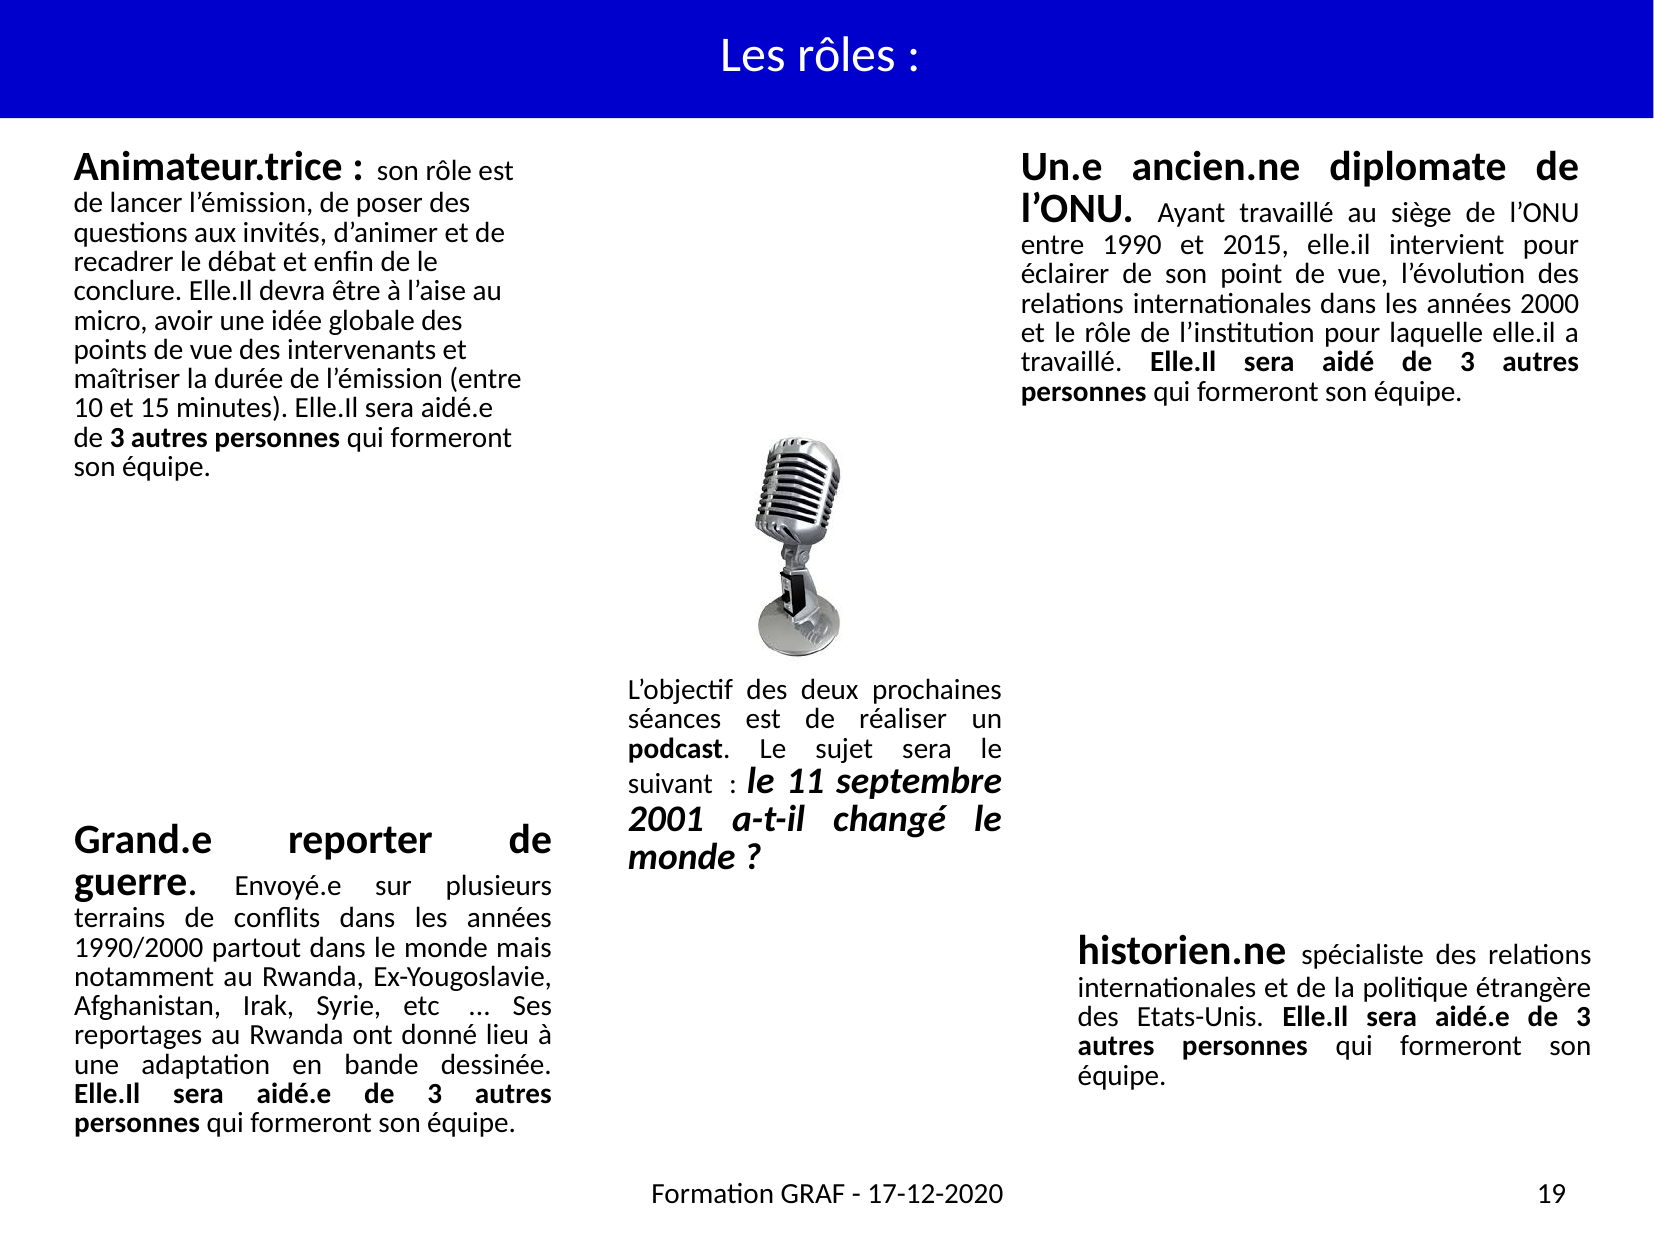

# Les rôles :
Animateur.trice : son rôle est de lancer l’émission, de poser des questions aux invités, d’animer et de recadrer le débat et enfin de le conclure. Elle.Il devra être à l’aise au micro, avoir une idée globale des points de vue des intervenants et maîtriser la durée de l’émission (entre 10 et 15 minutes). Elle.Il sera aidé.e de 3 autres personnes qui formeront son équipe.
Un.e ancien.ne diplomate de l’ONU.  Ayant travaillé au siège de l’ONU entre 1990 et 2015, elle.il intervient pour éclairer de son point de vue, l’évolution des relations internationales dans les années 2000 et le rôle de l’institution pour laquelle elle.il a travaillé. Elle.Il sera aidé de 3 autres personnes qui formeront son équipe.
L’objectif des deux prochaines séances est de réaliser un podcast. Le sujet sera le suivant  : le 11 septembre 2001 a-t-il changé le monde ?
Grand.e reporter de guerre. Envoyé.e sur plusieurs terrains de conflits dans les années 1990/2000 partout dans le monde mais notamment au Rwanda, Ex-Yougoslavie, Afghanistan, Irak, Syrie, etc  ... Ses reportages au Rwanda ont donné lieu à une adaptation en bande dessinée. Elle.Il sera aidé.e de 3 autres personnes qui formeront son équipe.
historien.ne spécialiste des relations internationales et de la politique étrangère des Etats-Unis. Elle.Il sera aidé.e de 3 autres personnes qui formeront son équipe.
19